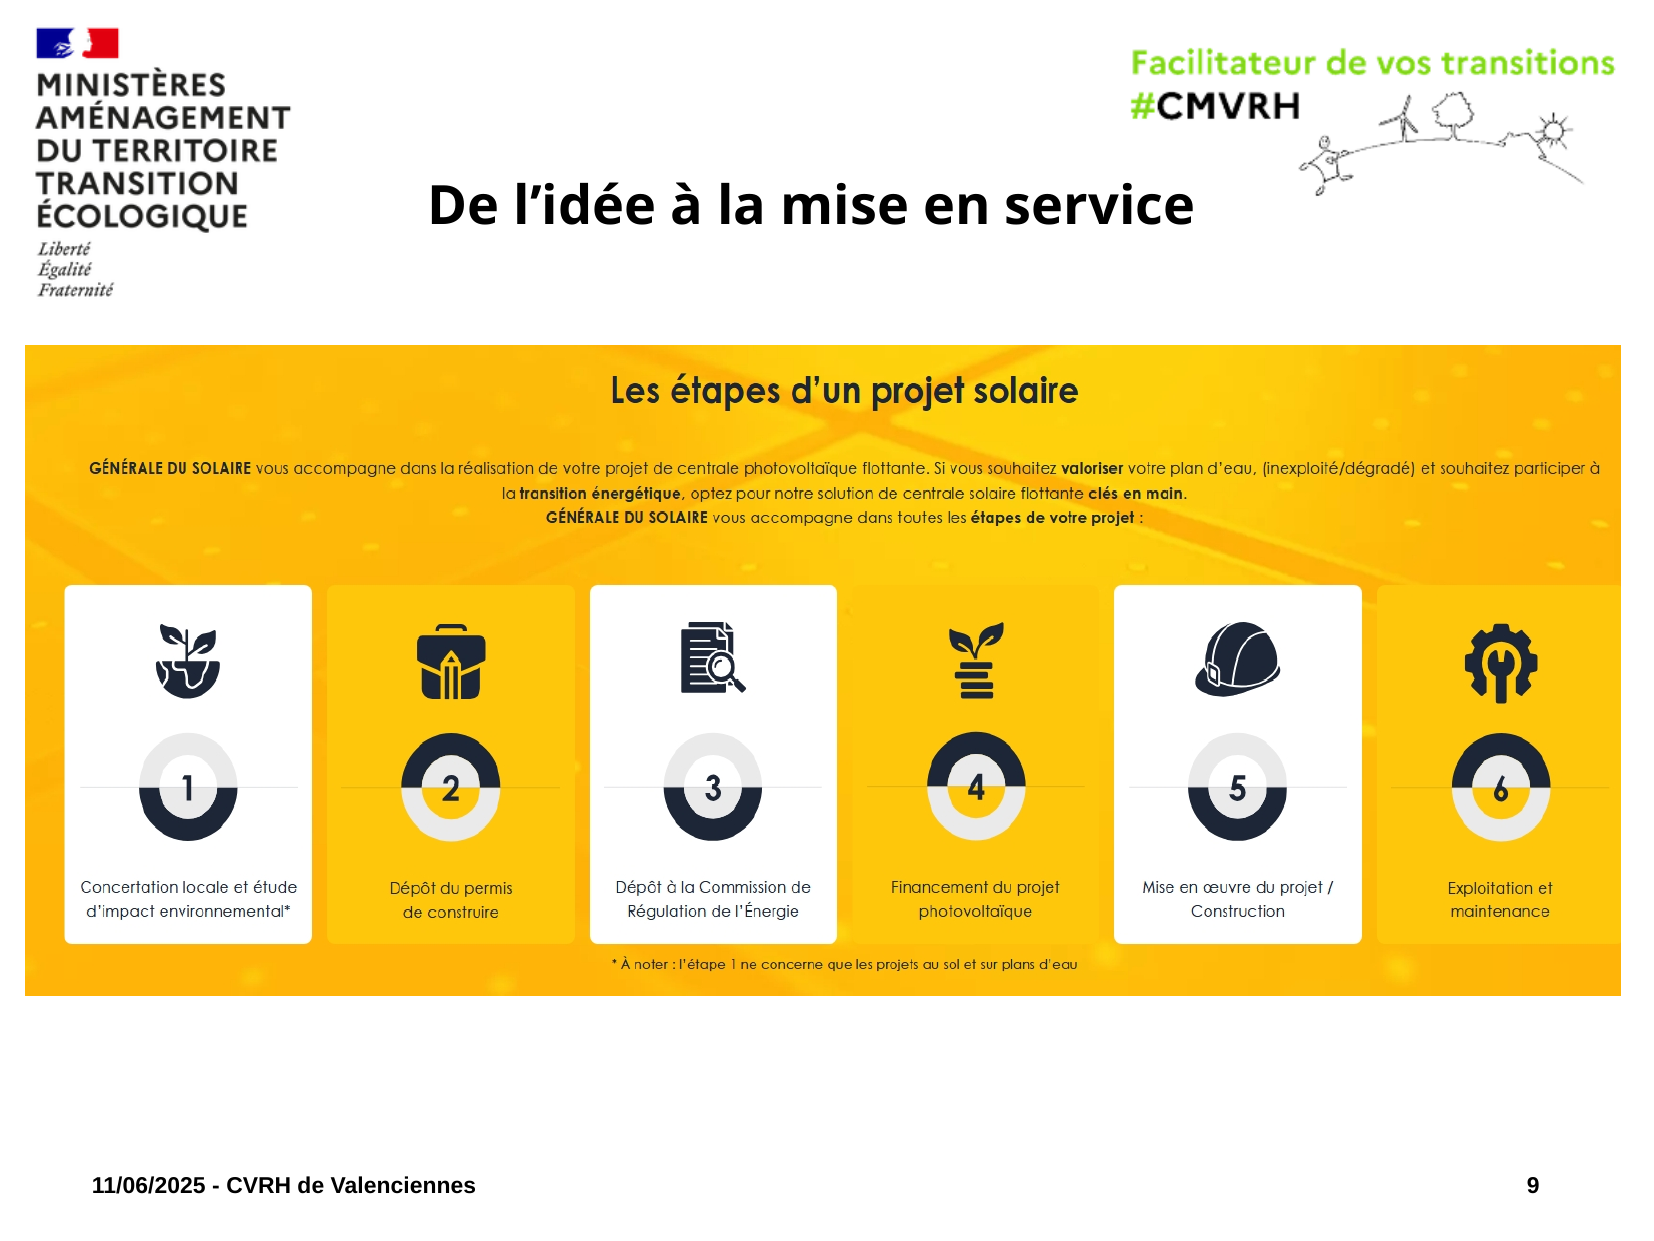

De l’idée à la mise en service
11/06/2025 - CVRH de Valenciennes